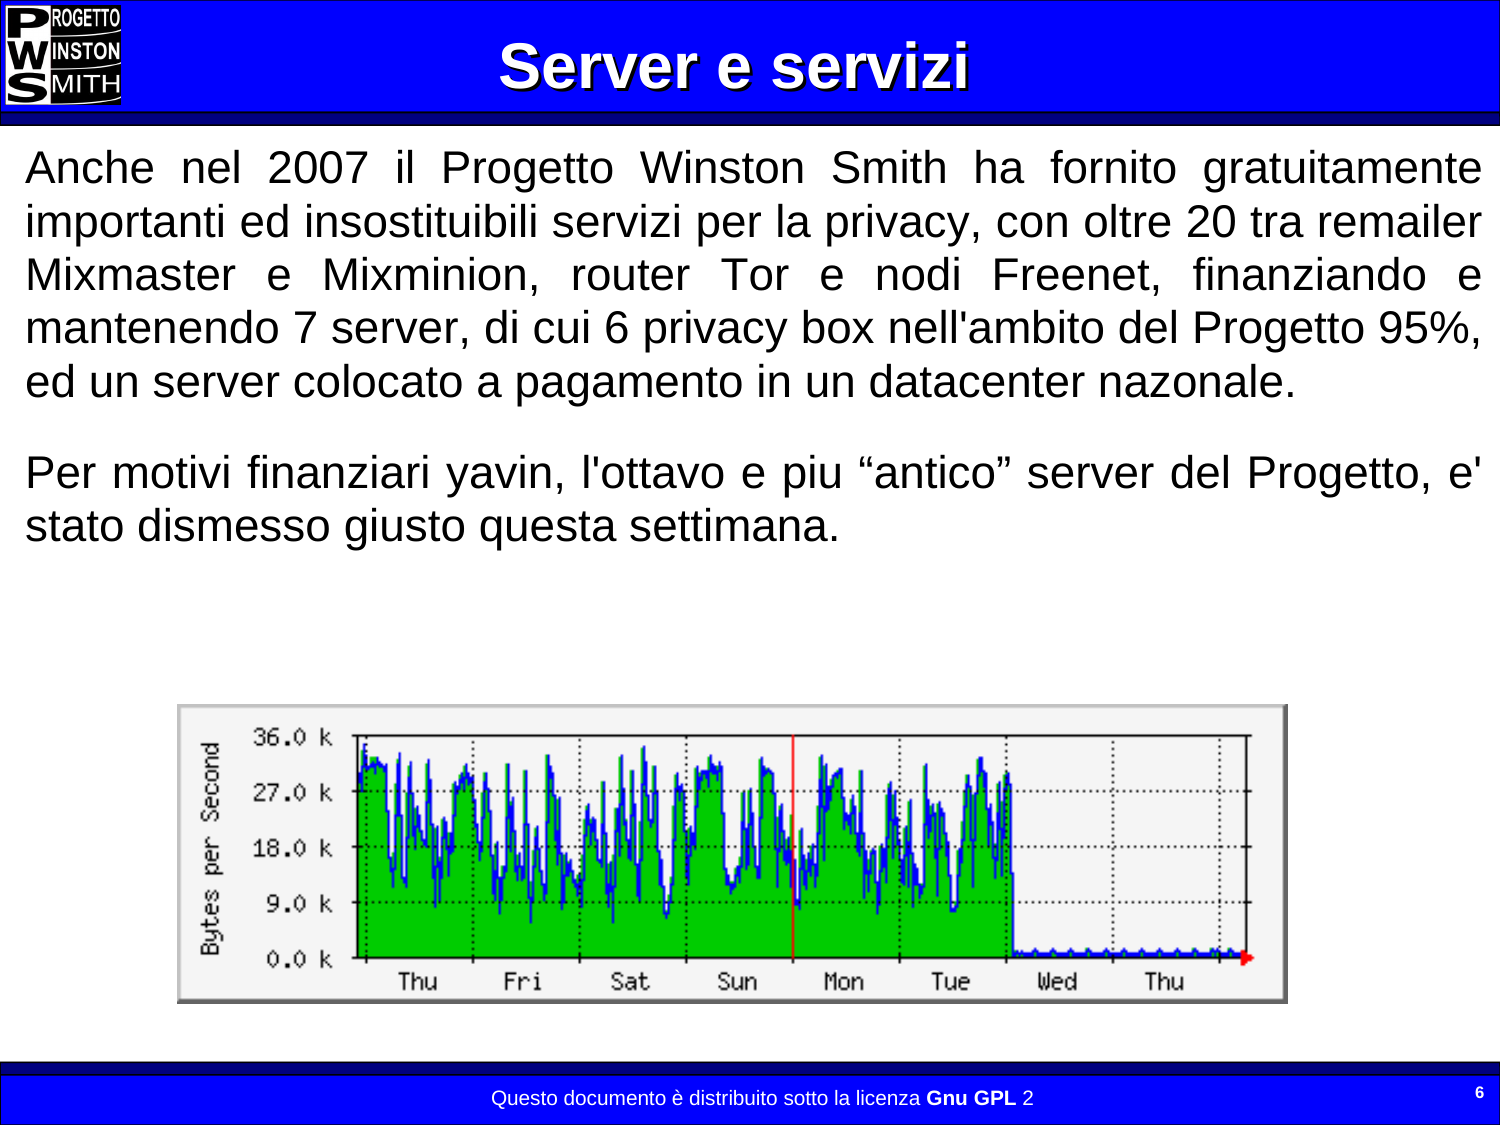

Server e servizi
Anche nel 2007 il Progetto Winston Smith ha fornito gratuitamente importanti ed insostituibili servizi per la privacy, con oltre 20 tra remailer Mixmaster e Mixminion, router Tor e nodi Freenet, finanziando e mantenendo 7 server, di cui 6 privacy box nell'ambito del Progetto 95%, ed un server colocato a pagamento in un datacenter nazonale.
Per motivi finanziari yavin, l'ottavo e piu “antico” server del Progetto, e' stato dismesso giusto questa settimana.